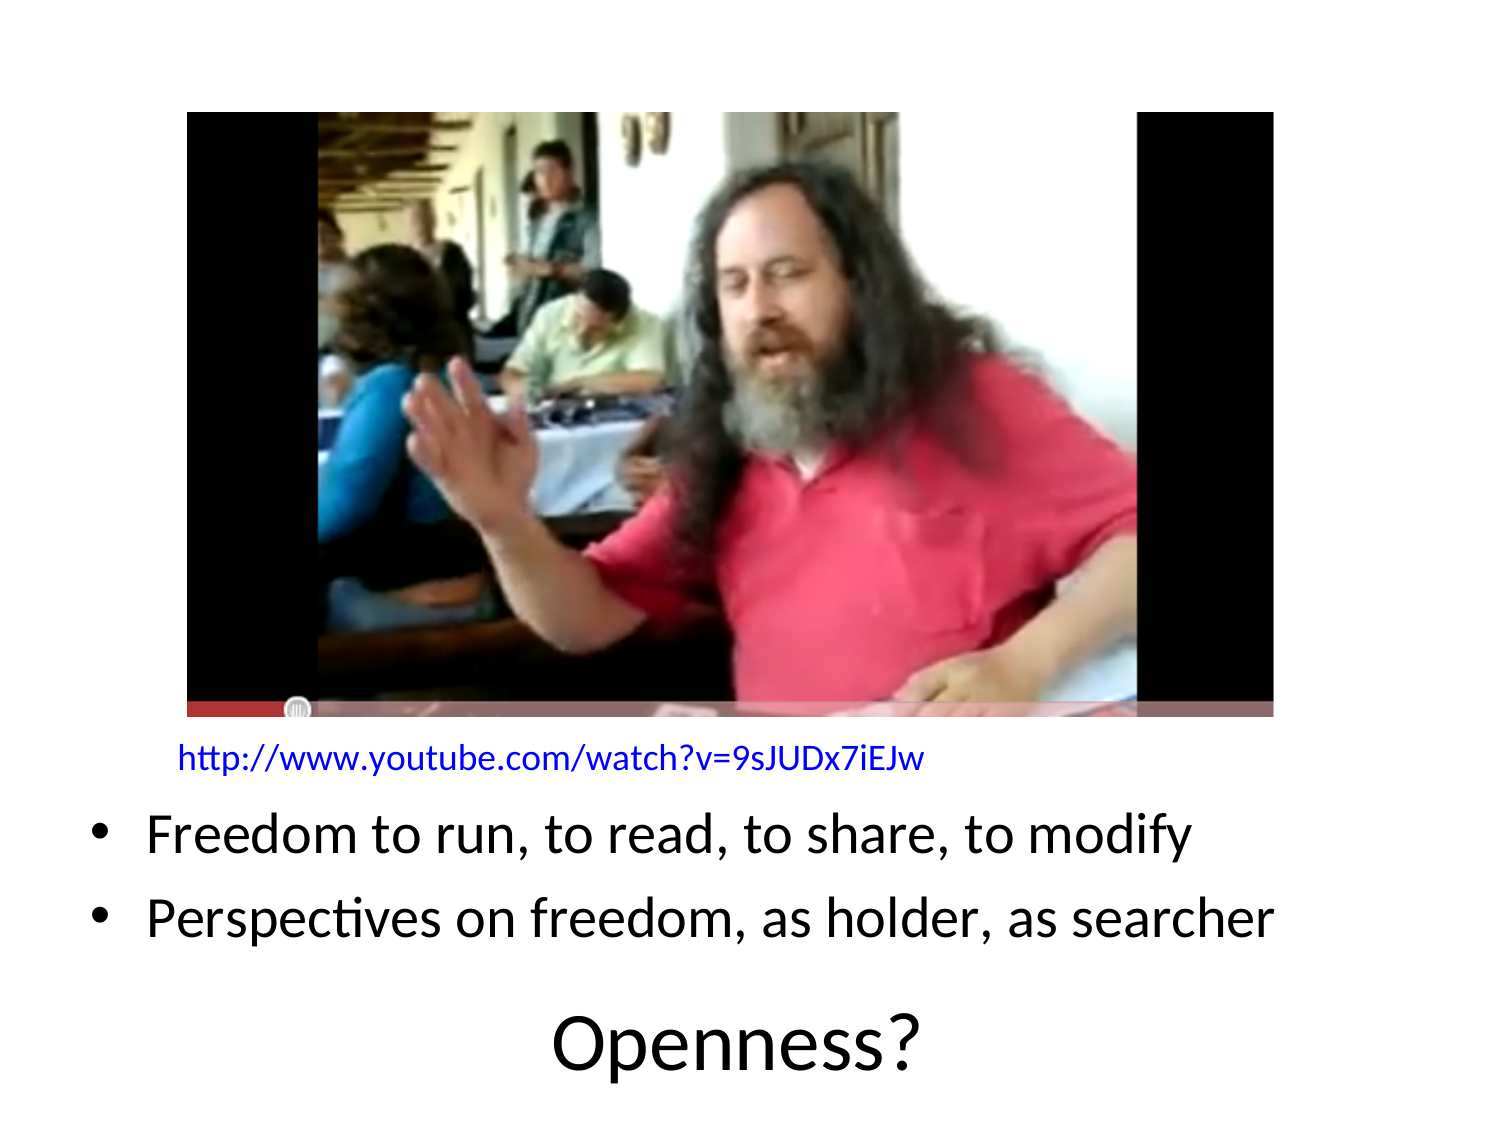

http://www.youtube.com/watch?v=9sJUDx7iEJw
Freedom to run, to read, to share, to modify
Perspectives on freedom, as holder, as searcher
# Openness?